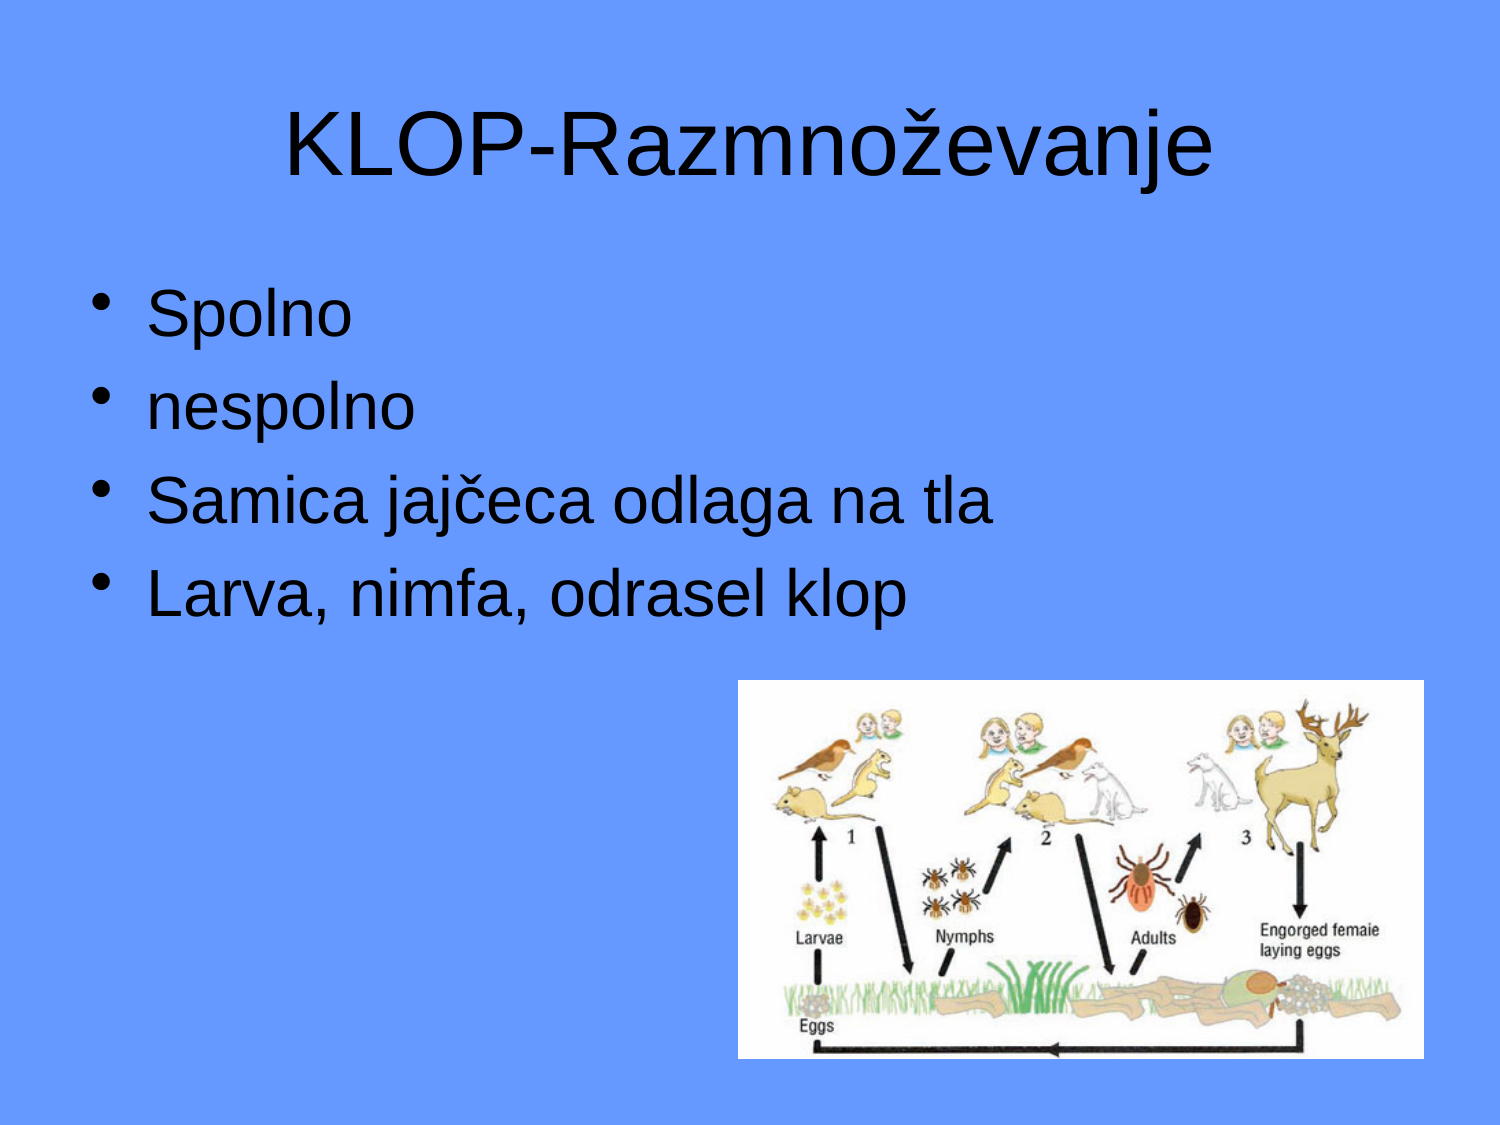

# KLOP-Razmnoževanje
Spolno
nespolno
Samica jajčeca odlaga na tla
Larva, nimfa, odrasel klop